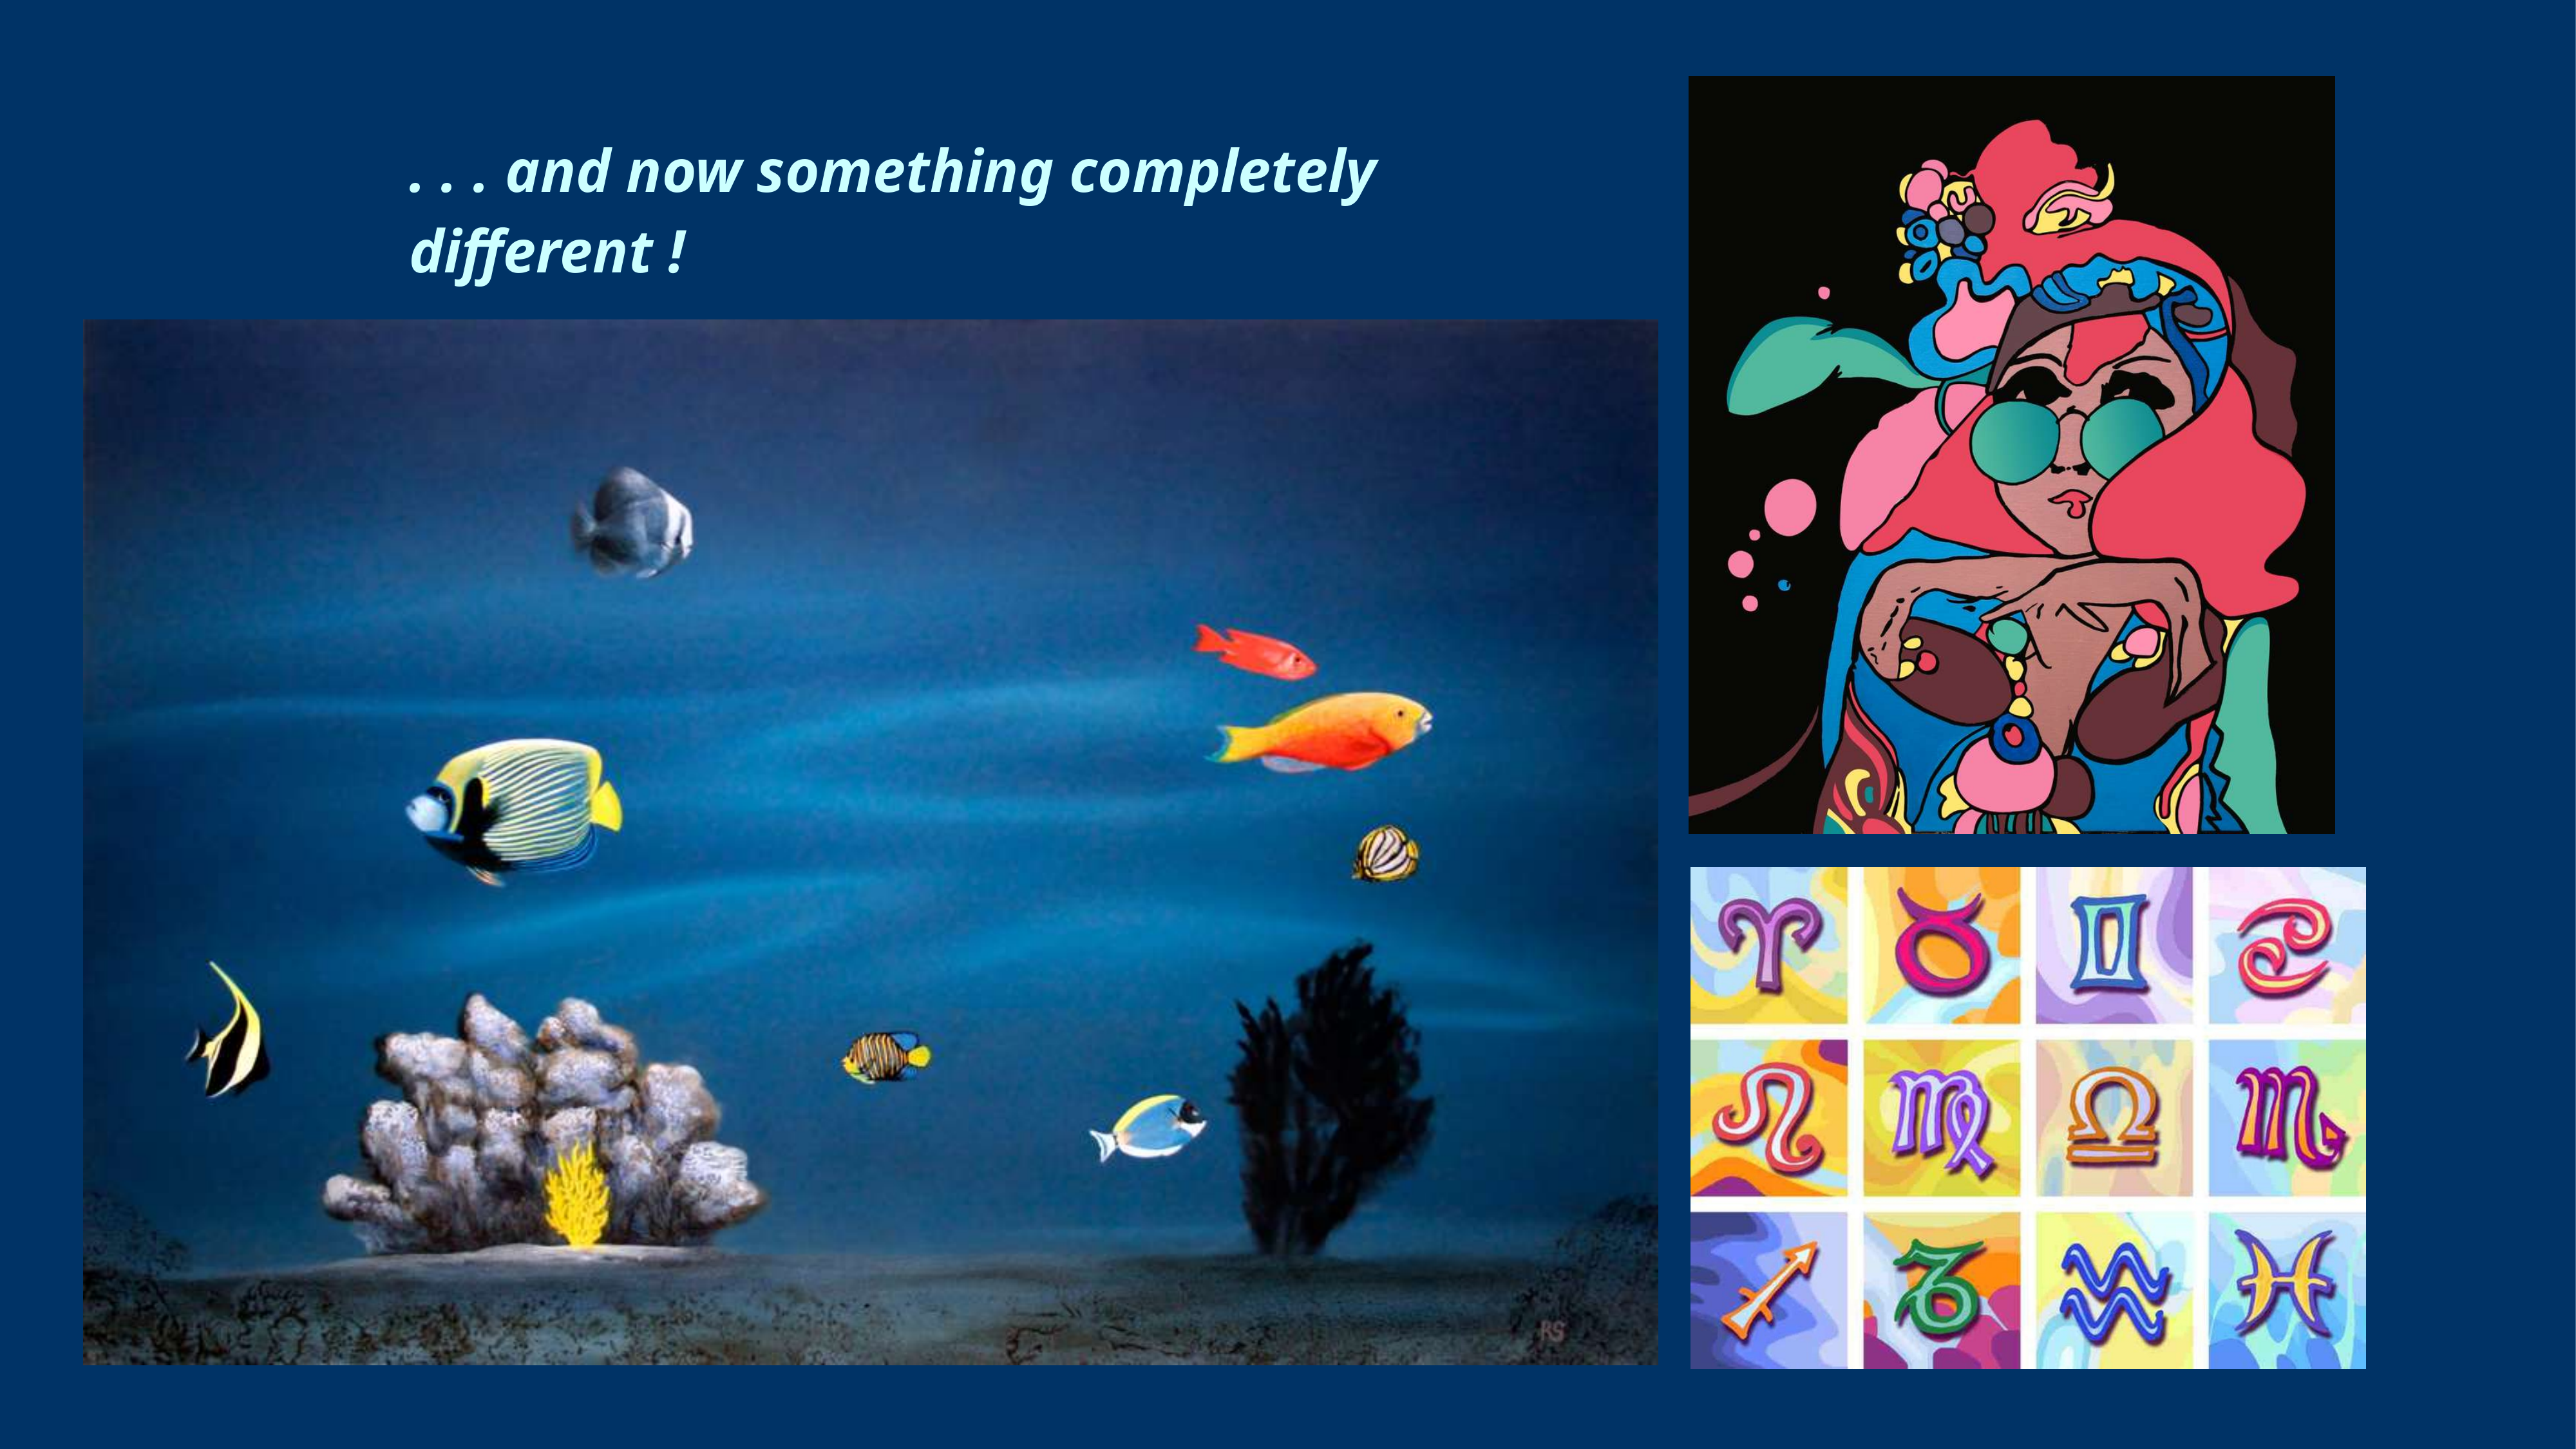

. . . and now something completely different !